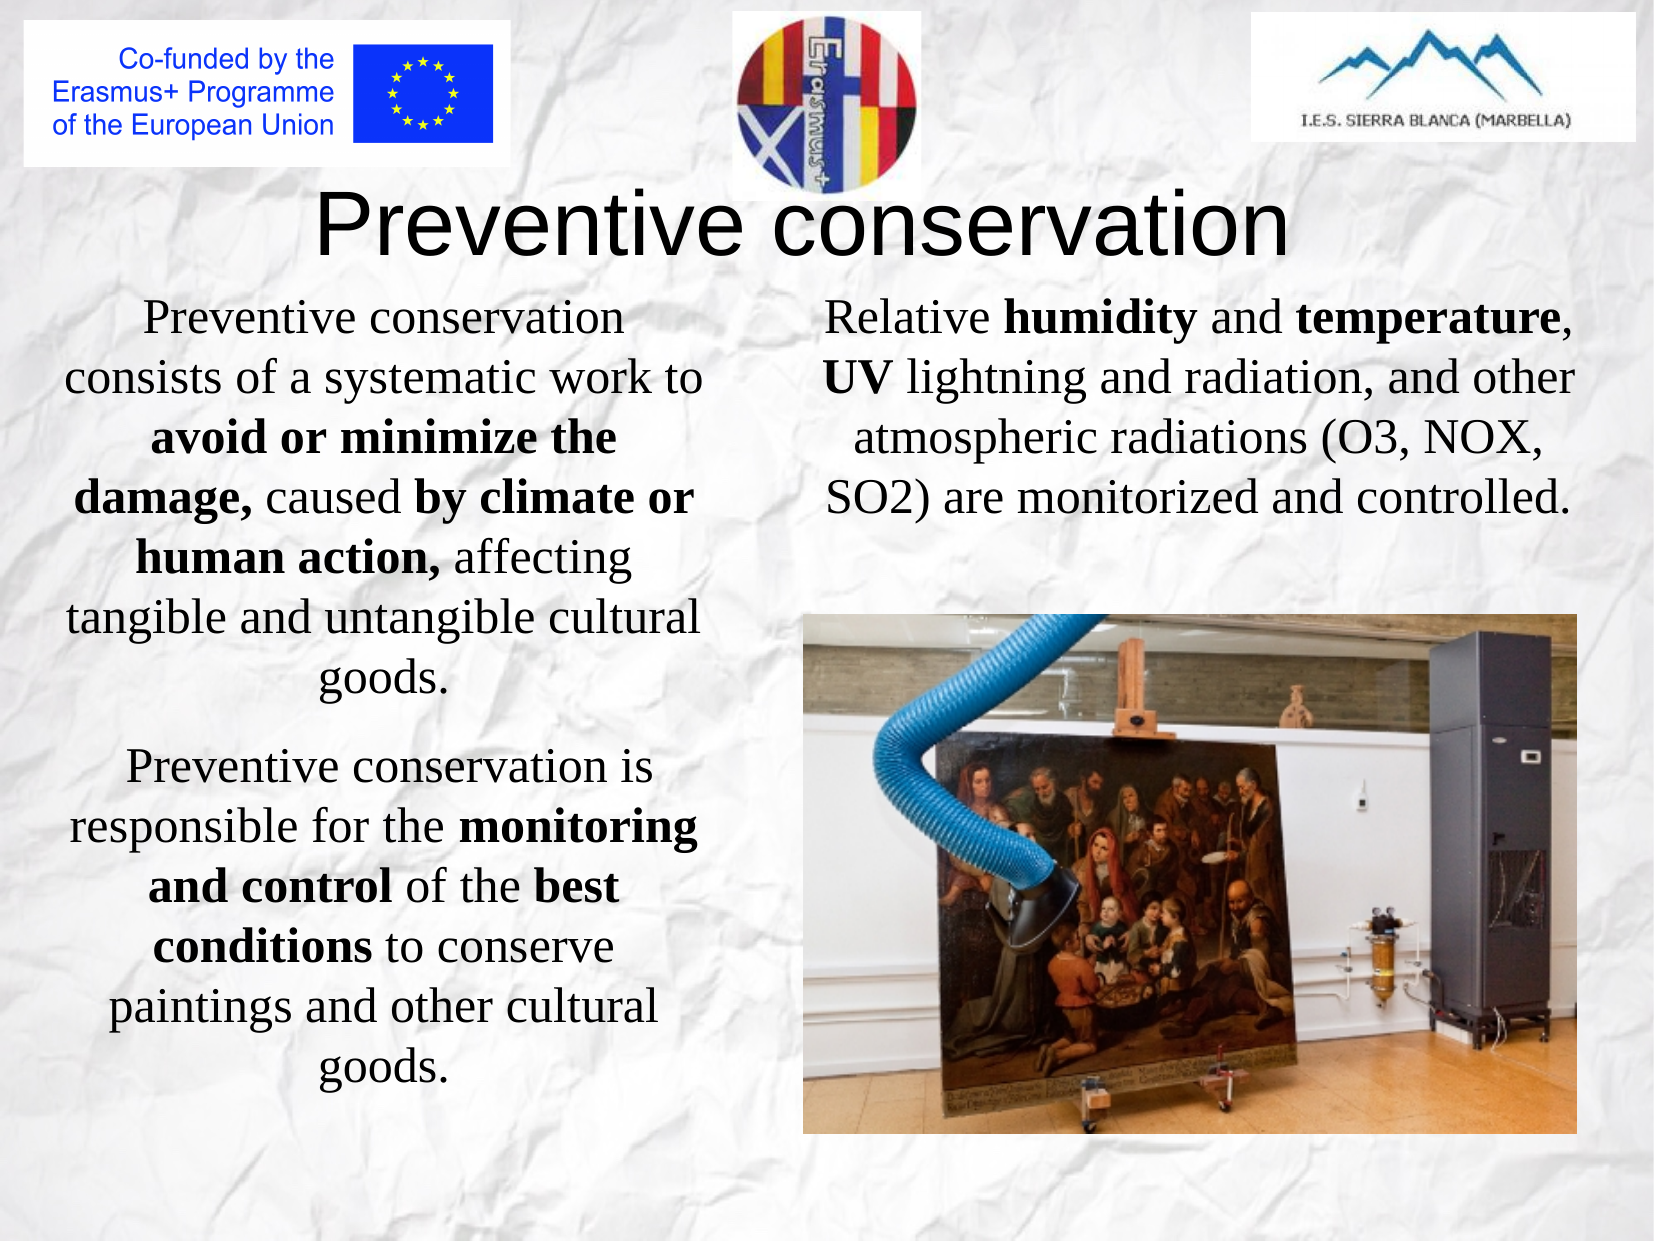

# Preventive conservation
Preventive conservation consists of a systematic work to avoid or minimize the damage, caused by climate or human action, affecting tangible and untangible cultural goods.
 Preventive conservation is responsible for the monitoring and control of the best conditions to conserve paintings and other cultural goods.
Relative humidity and temperature, UV lightning and radiation, and other atmospheric radiations (O3, NOX, SO2) are monitorized and controlled.